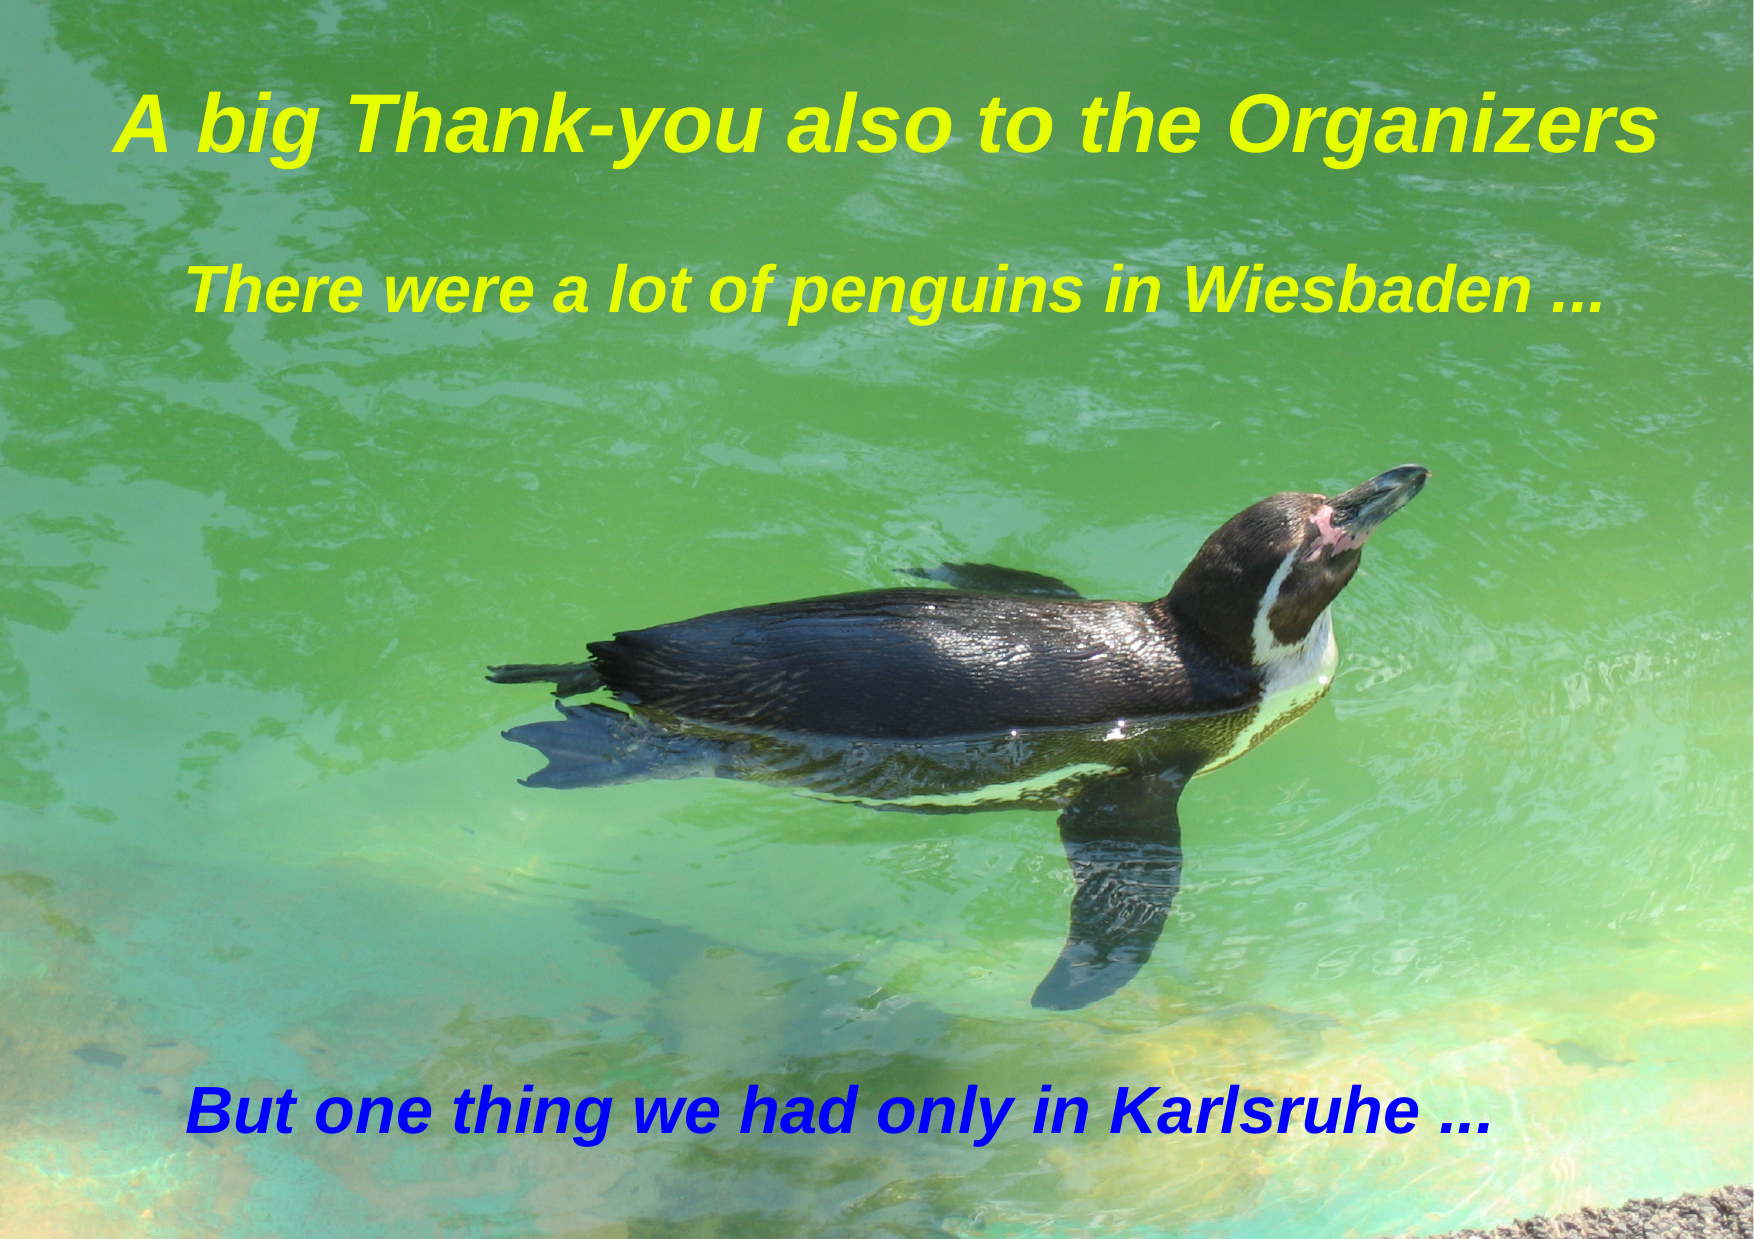

# A big Thank-you also to the Organizers
There were a lot of penguins in Wiesbaden ...
But one thing we had only in Karlsruhe ...